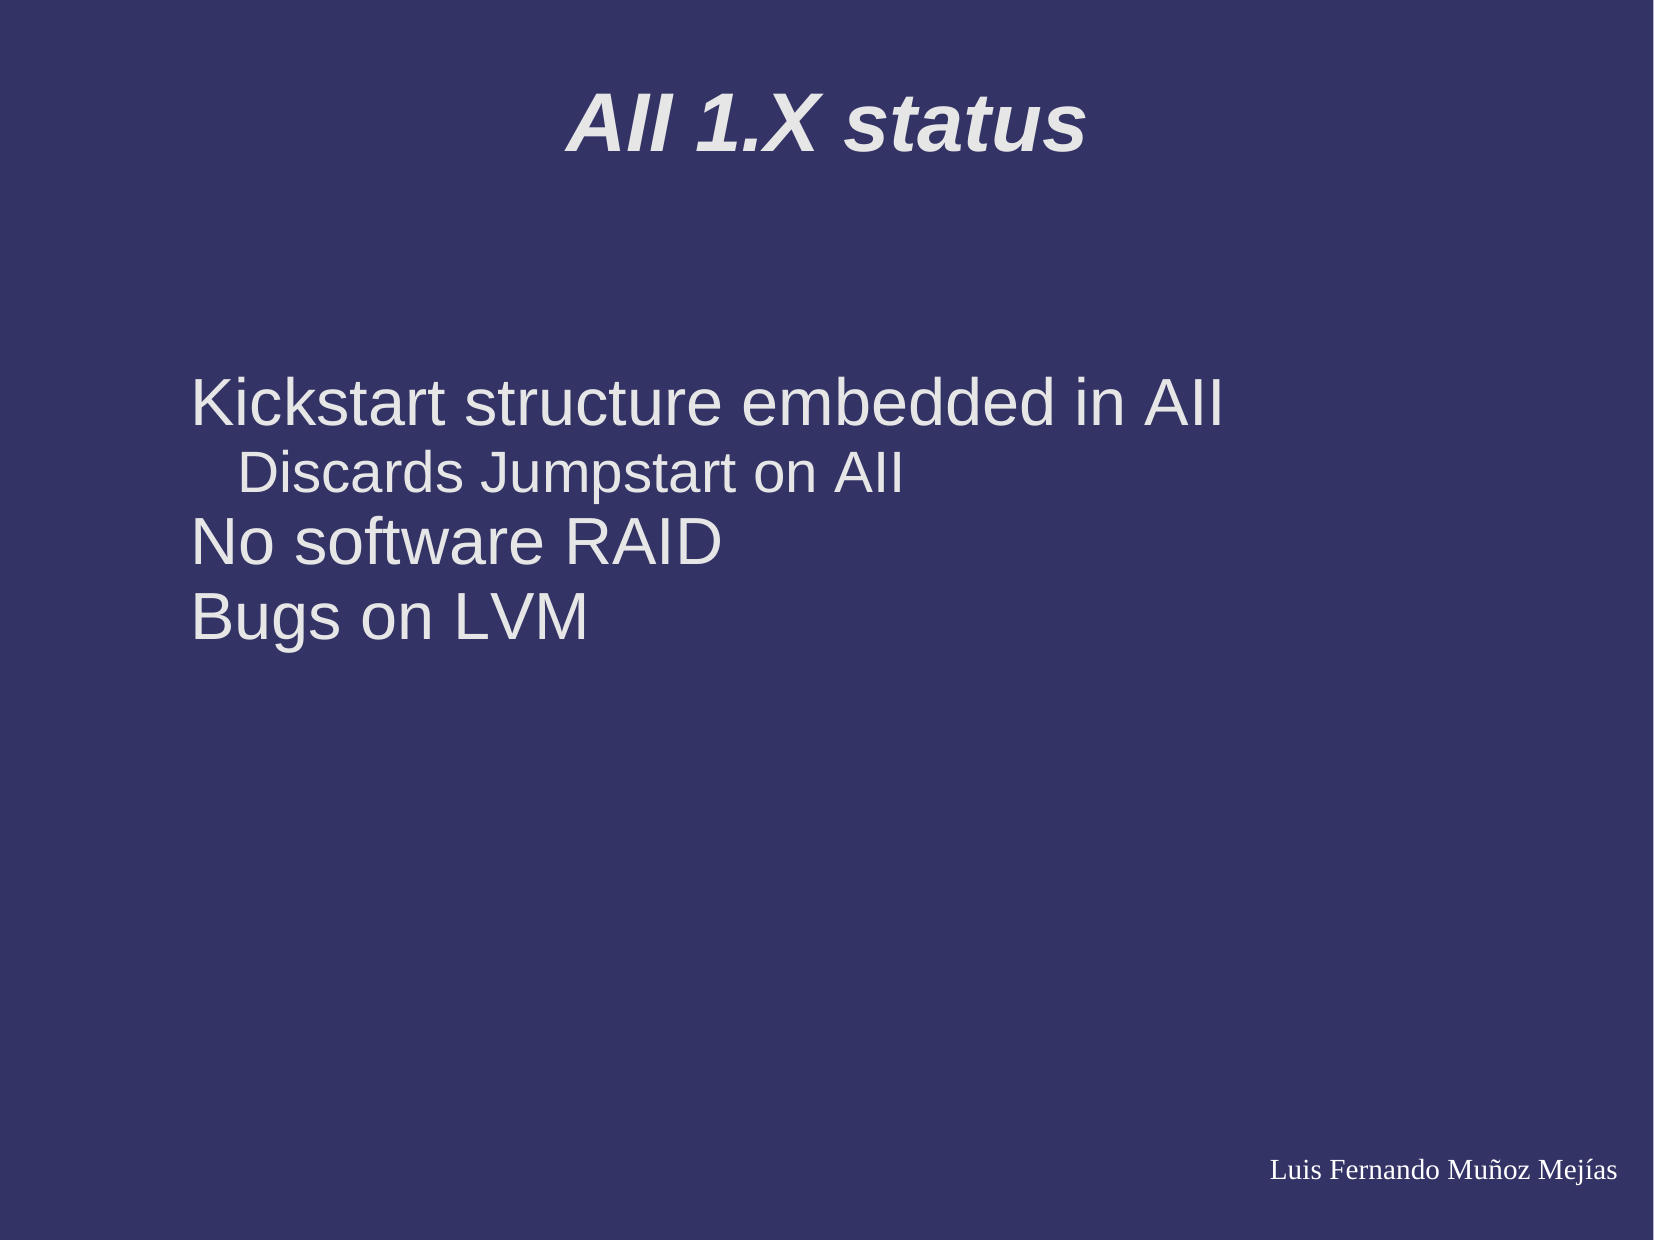

# AII 1.X status
Kickstart structure embedded in AII
Discards Jumpstart on AII
No software RAID
Bugs on LVM
Luis Fernando Muñoz Mejías